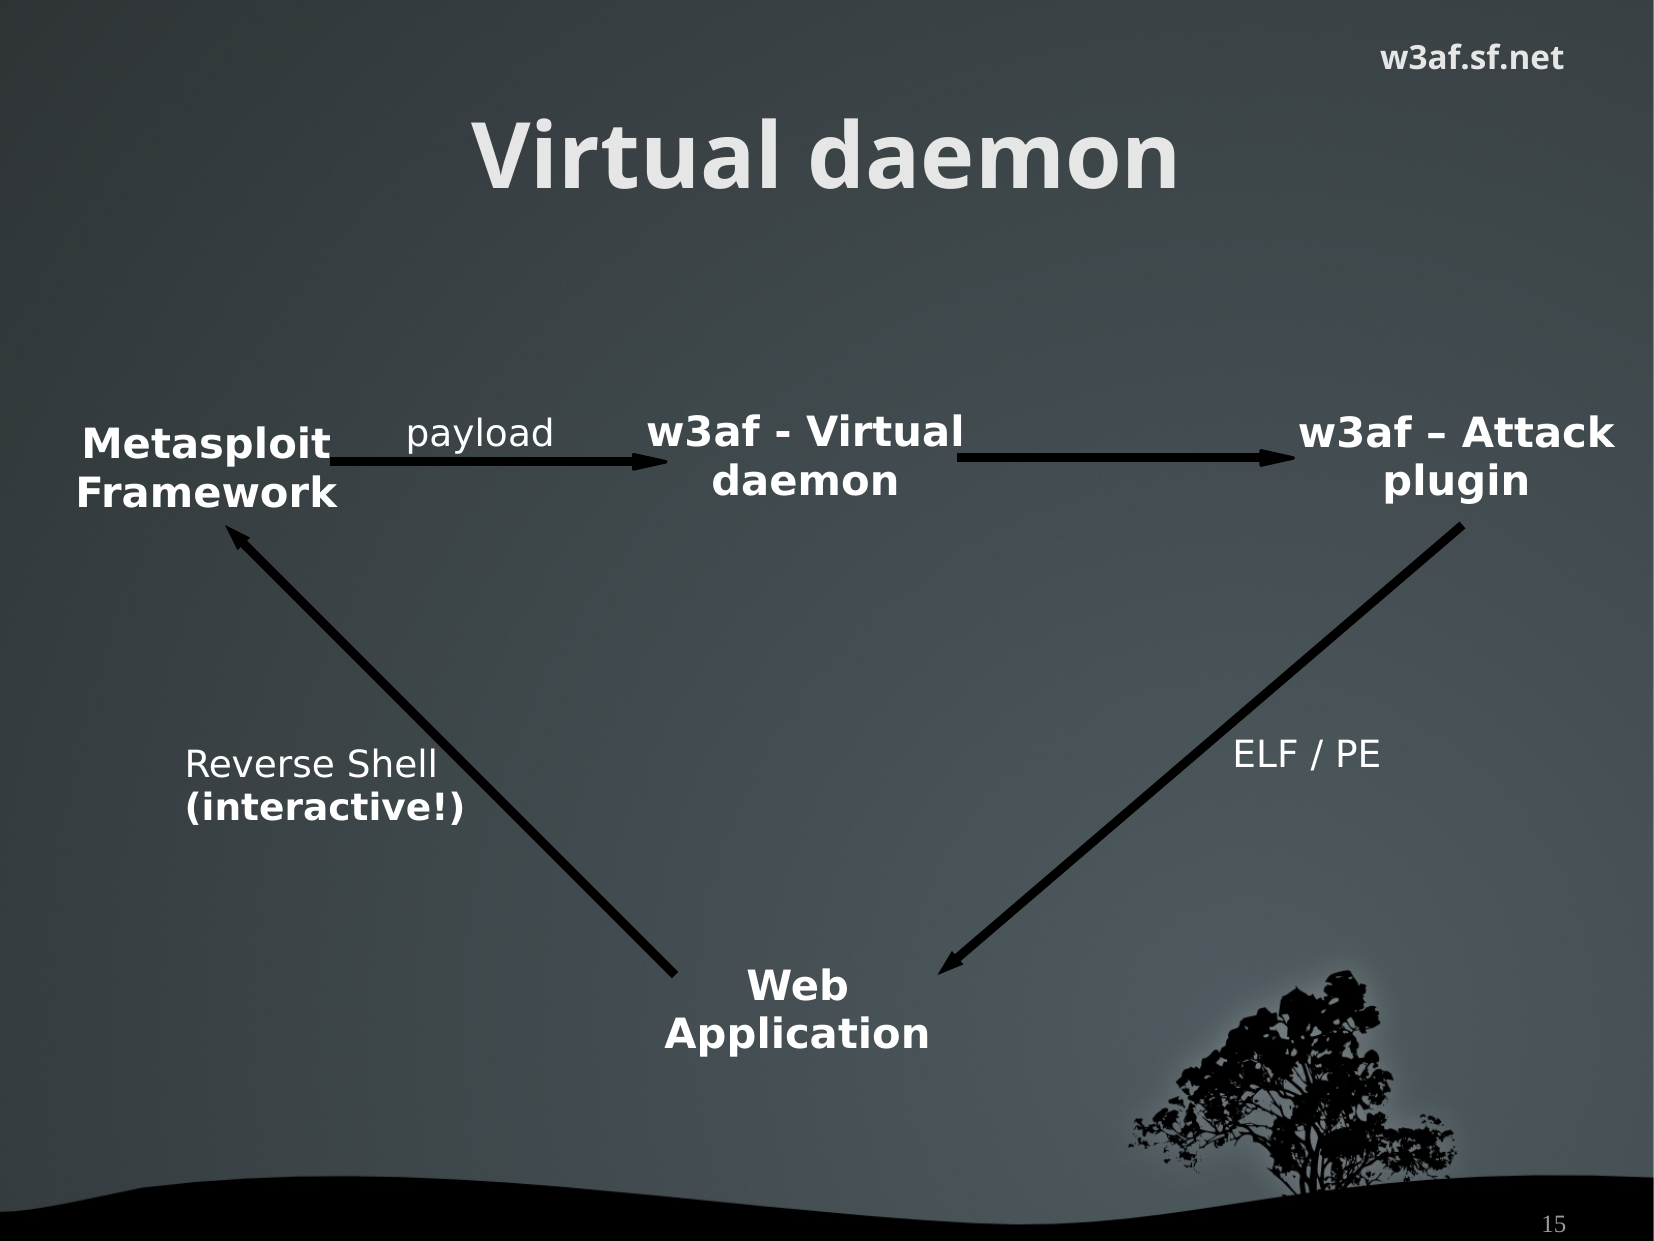

w3af.sf.net
# Virtual daemon
w3af - Virtual daemon
w3af – Attack plugin
payload
Metasploit Framework
ELF / PE
Reverse Shell
(interactive!)
Web Application
15